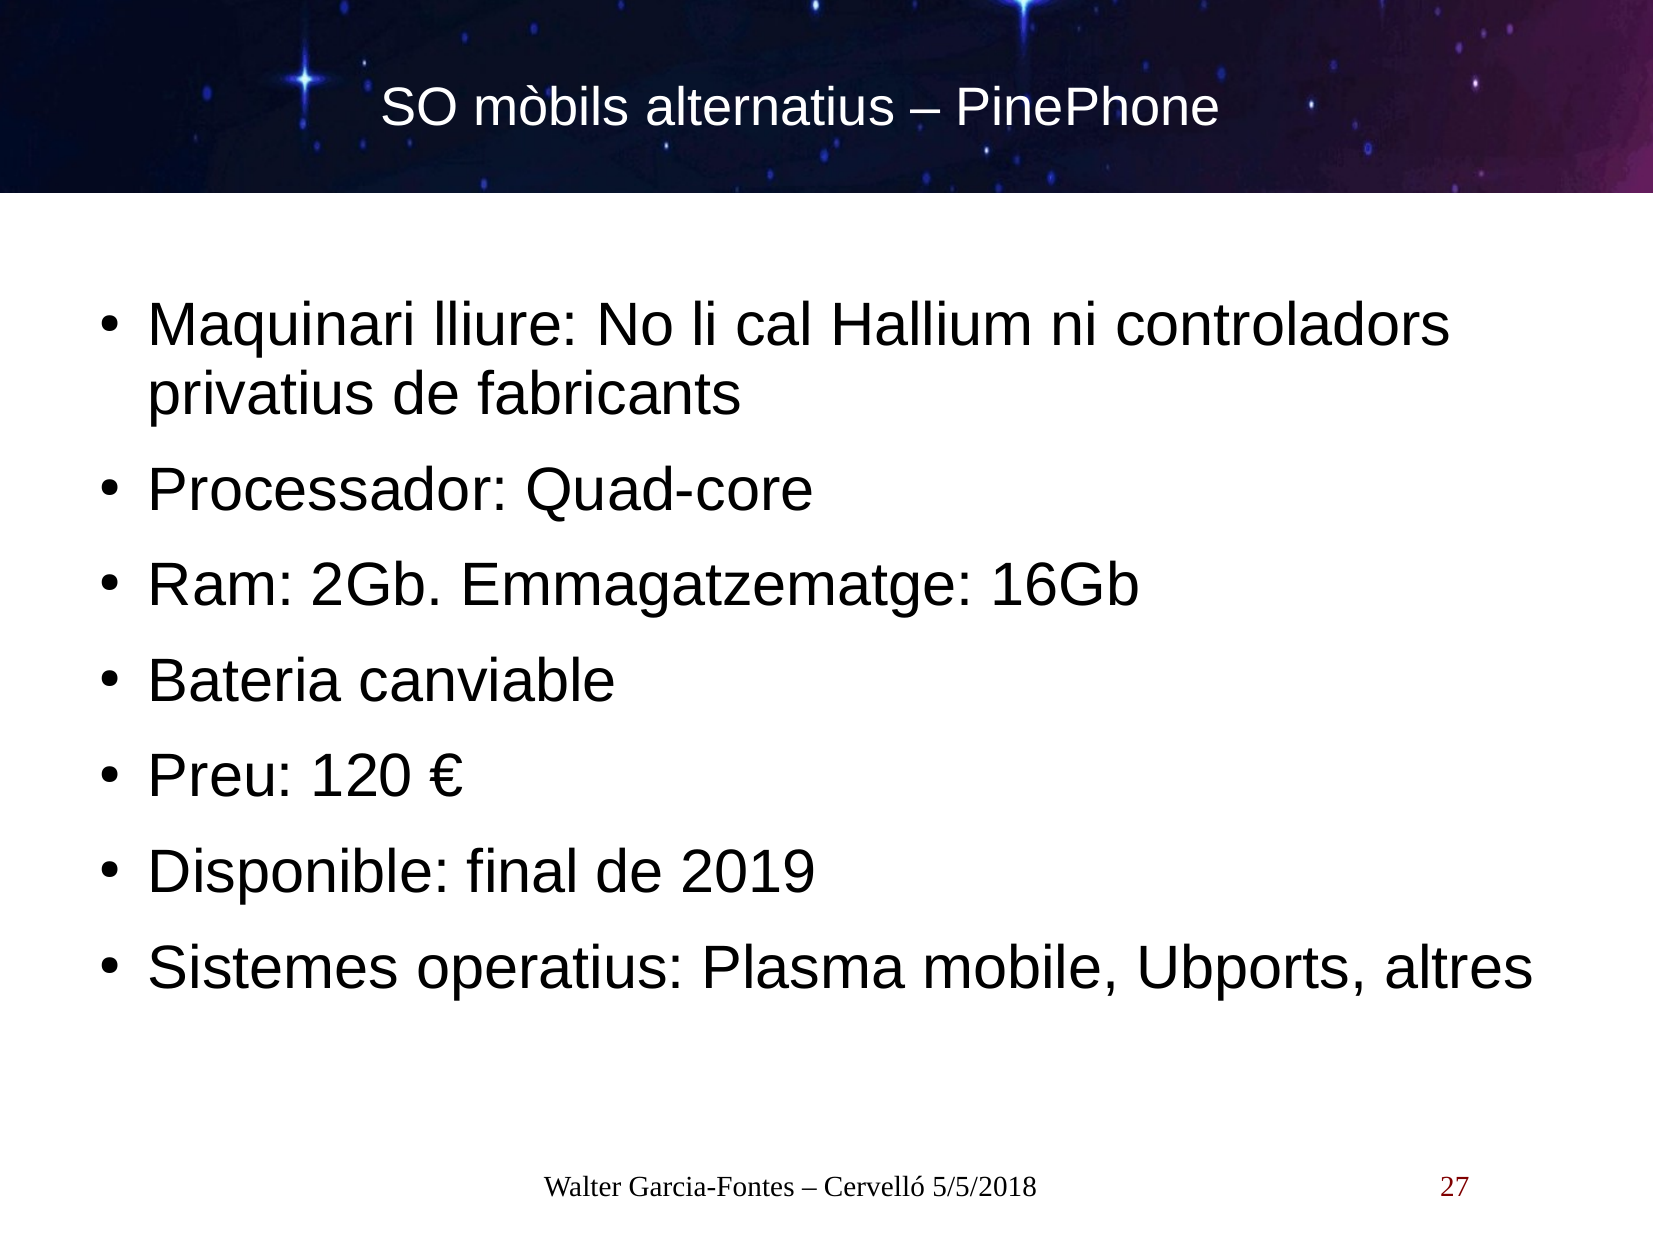

# SO mòbils alternatius – PinePhone
Maquinari lliure: No li cal Hallium ni controladors privatius de fabricants
Processador: Quad-core
Ram: 2Gb. Emmagatzematge: 16Gb
Bateria canviable
Preu: 120 €
Disponible: final de 2019
Sistemes operatius: Plasma mobile, Ubports, altres
Walter Garcia-Fontes - Cervelló - 5/05/2018
27